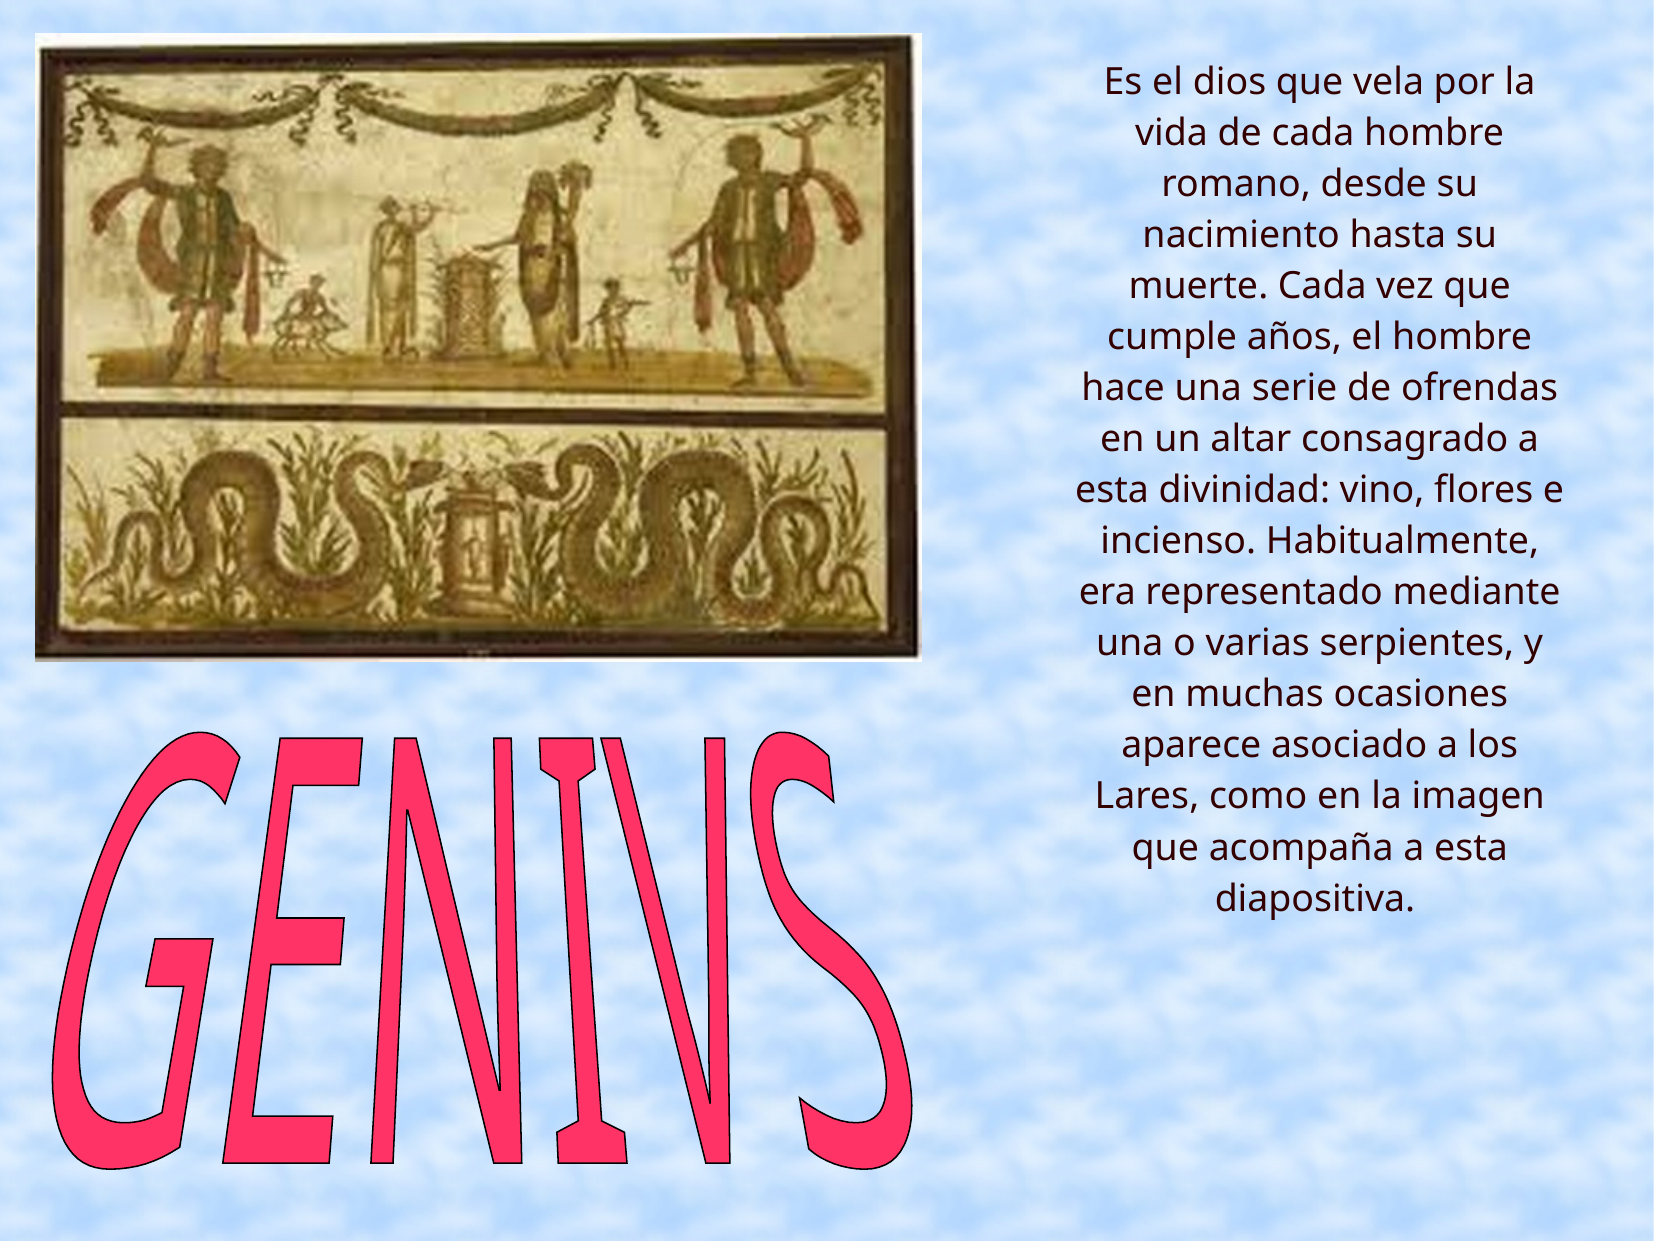

Es el dios que vela por la vida de cada hombre romano, desde su nacimiento hasta su muerte. Cada vez que cumple años, el hombre hace una serie de ofrendas en un altar consagrado a esta divinidad: vino, flores e incienso. Habitualmente, era representado mediante una o varias serpientes, y en muchas ocasiones aparece asociado a los Lares, como en la imagen que acompaña a esta diapositiva.
GENIVS